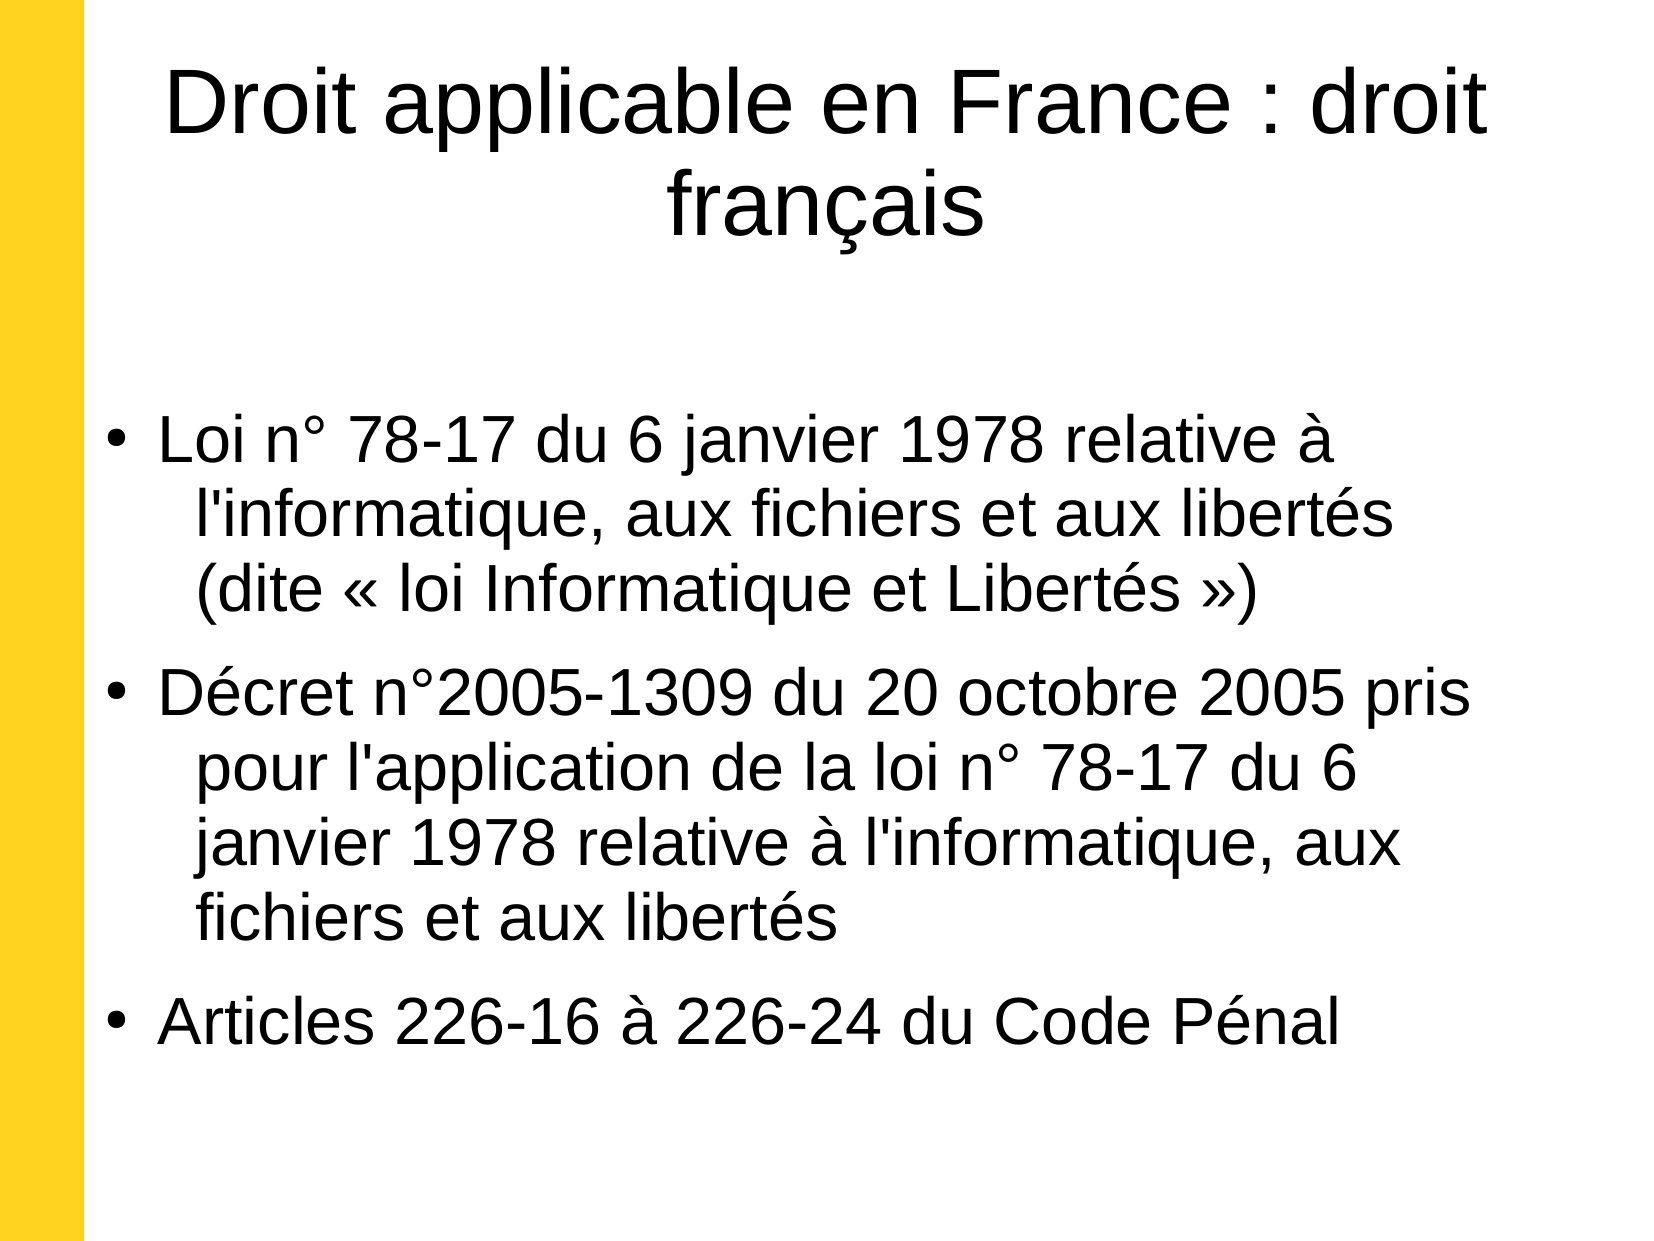

# Droit applicable en France : droit français
Loi n° 78-17 du 6 janvier 1978 relative à l'informatique, aux fichiers et aux libertés (dite « loi Informatique et Libertés »)
Décret n°2005-1309 du 20 octobre 2005 pris pour l'application de la loi n° 78-17 du 6 janvier 1978 relative à l'informatique, aux fichiers et aux libertés
Articles 226-16 à 226-24 du Code Pénal